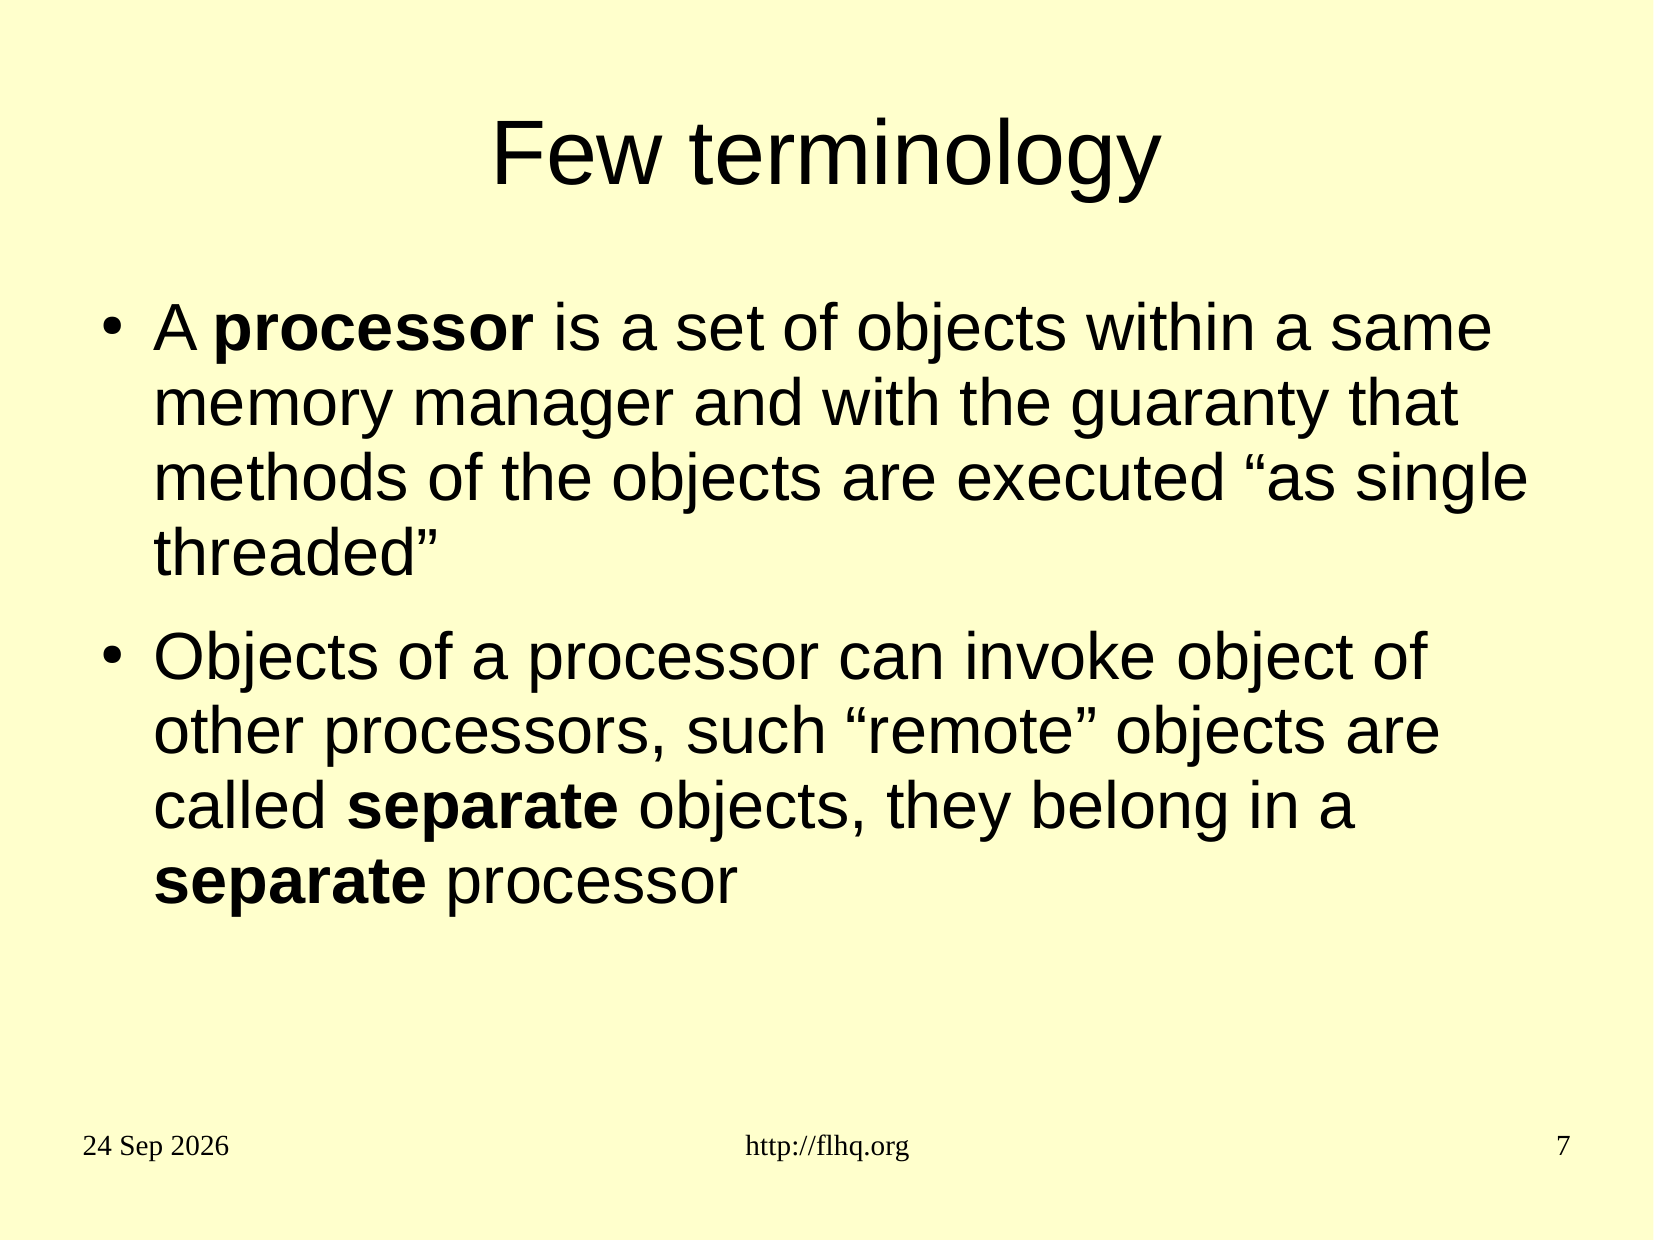

# Few terminology
A processor is a set of objects within a same memory manager and with the guaranty that methods of the objects are executed “as single threaded”
Objects of a processor can invoke object of other processors, such “remote” objects are called separate objects, they belong in a separate processor
http://flhq.org
7